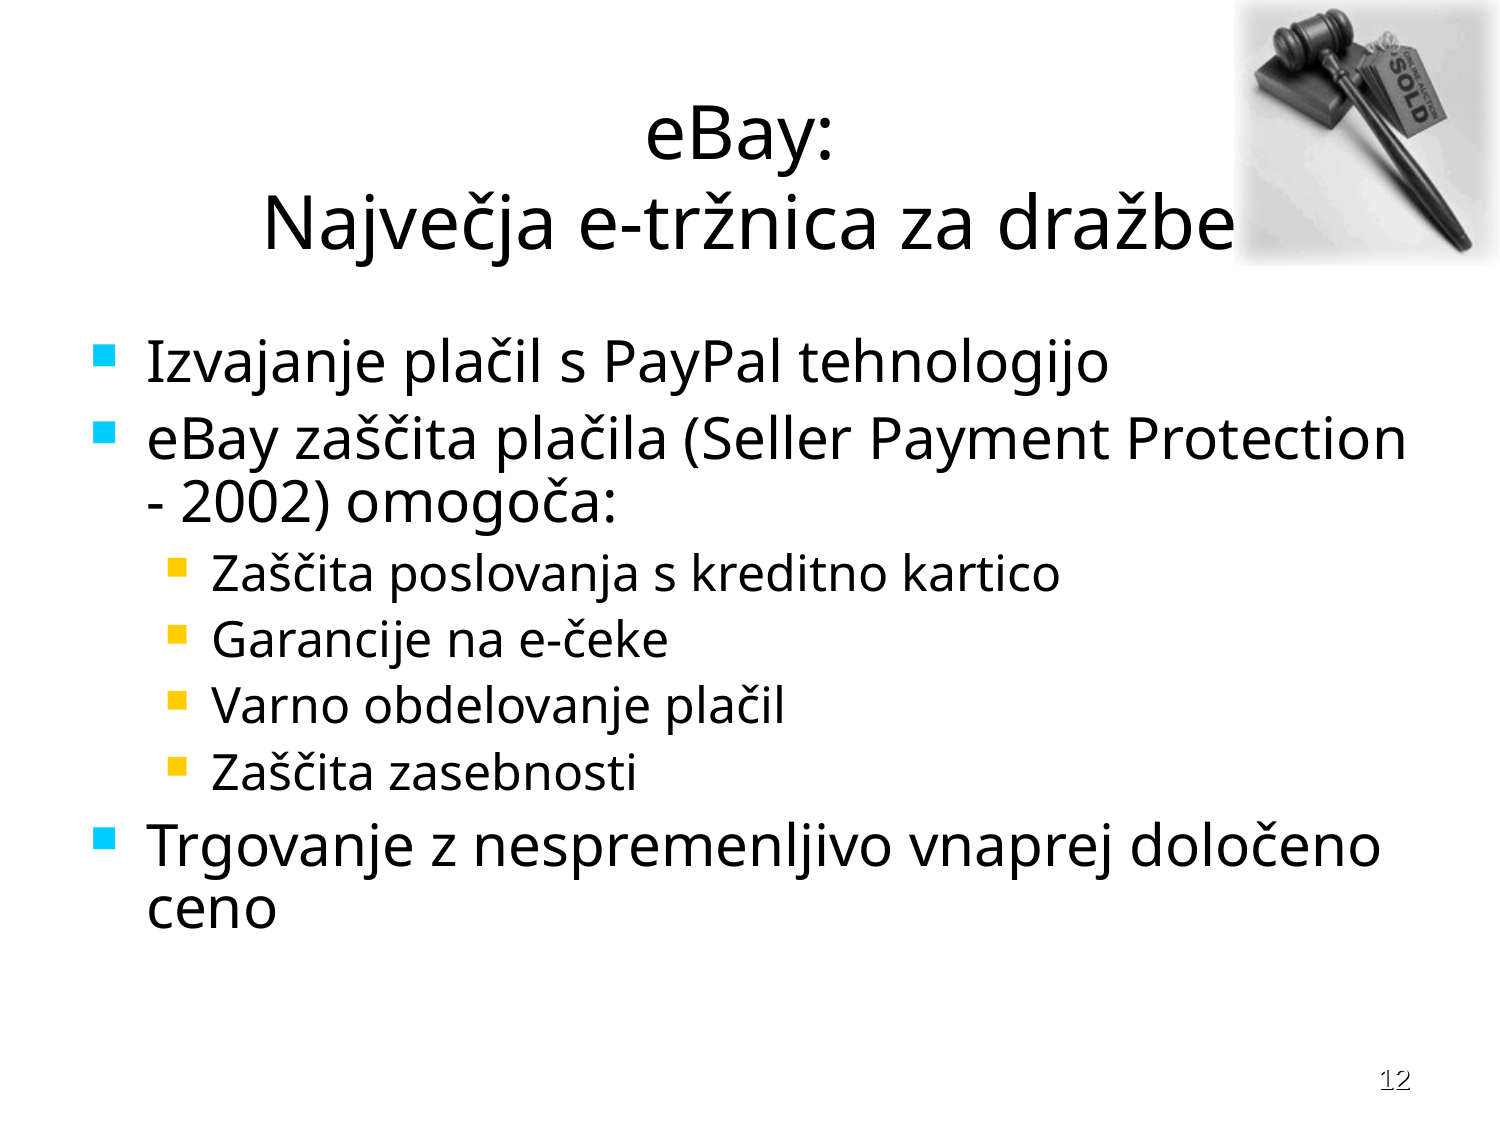

# eBay: Največja e-tržnica za dražbe
Izvajanje plačil s PayPal tehnologijo
eBay zaščita plačila (Seller Payment Protection - 2002) omogoča:
Zaščita poslovanja s kreditno kartico
Garancije na e-čeke
Varno obdelovanje plačil
Zaščita zasebnosti
Trgovanje z nespremenljivo vnaprej določeno ceno